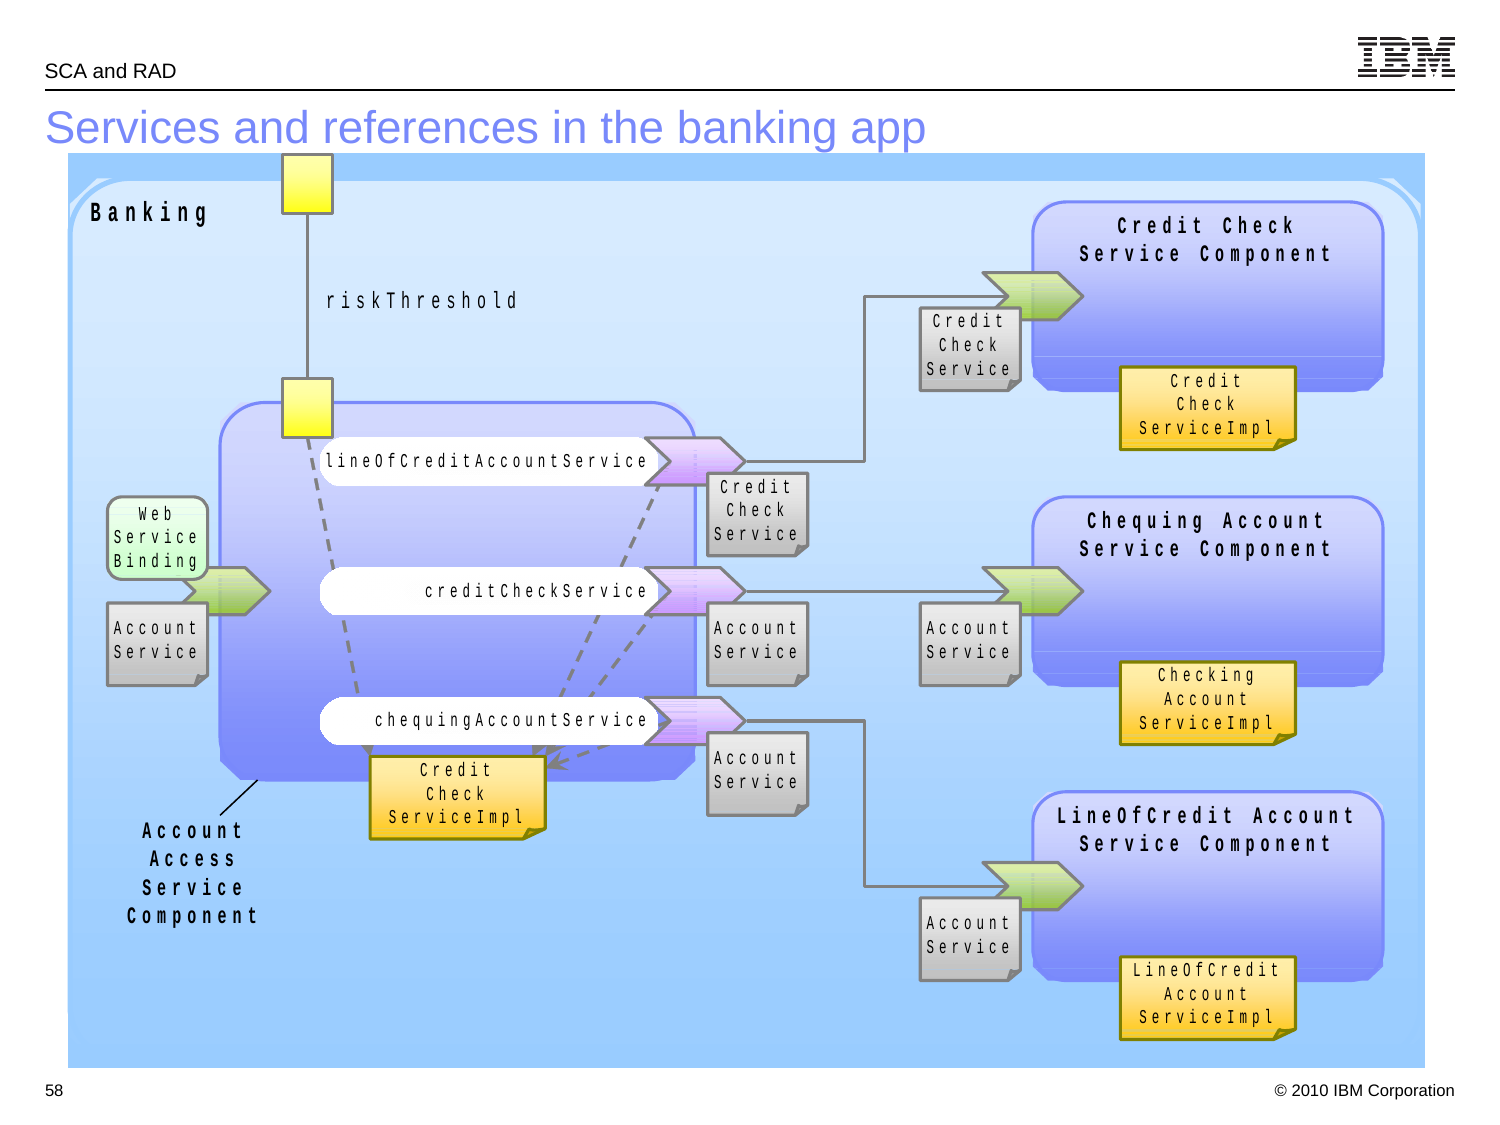

# Services and references in the banking app
58